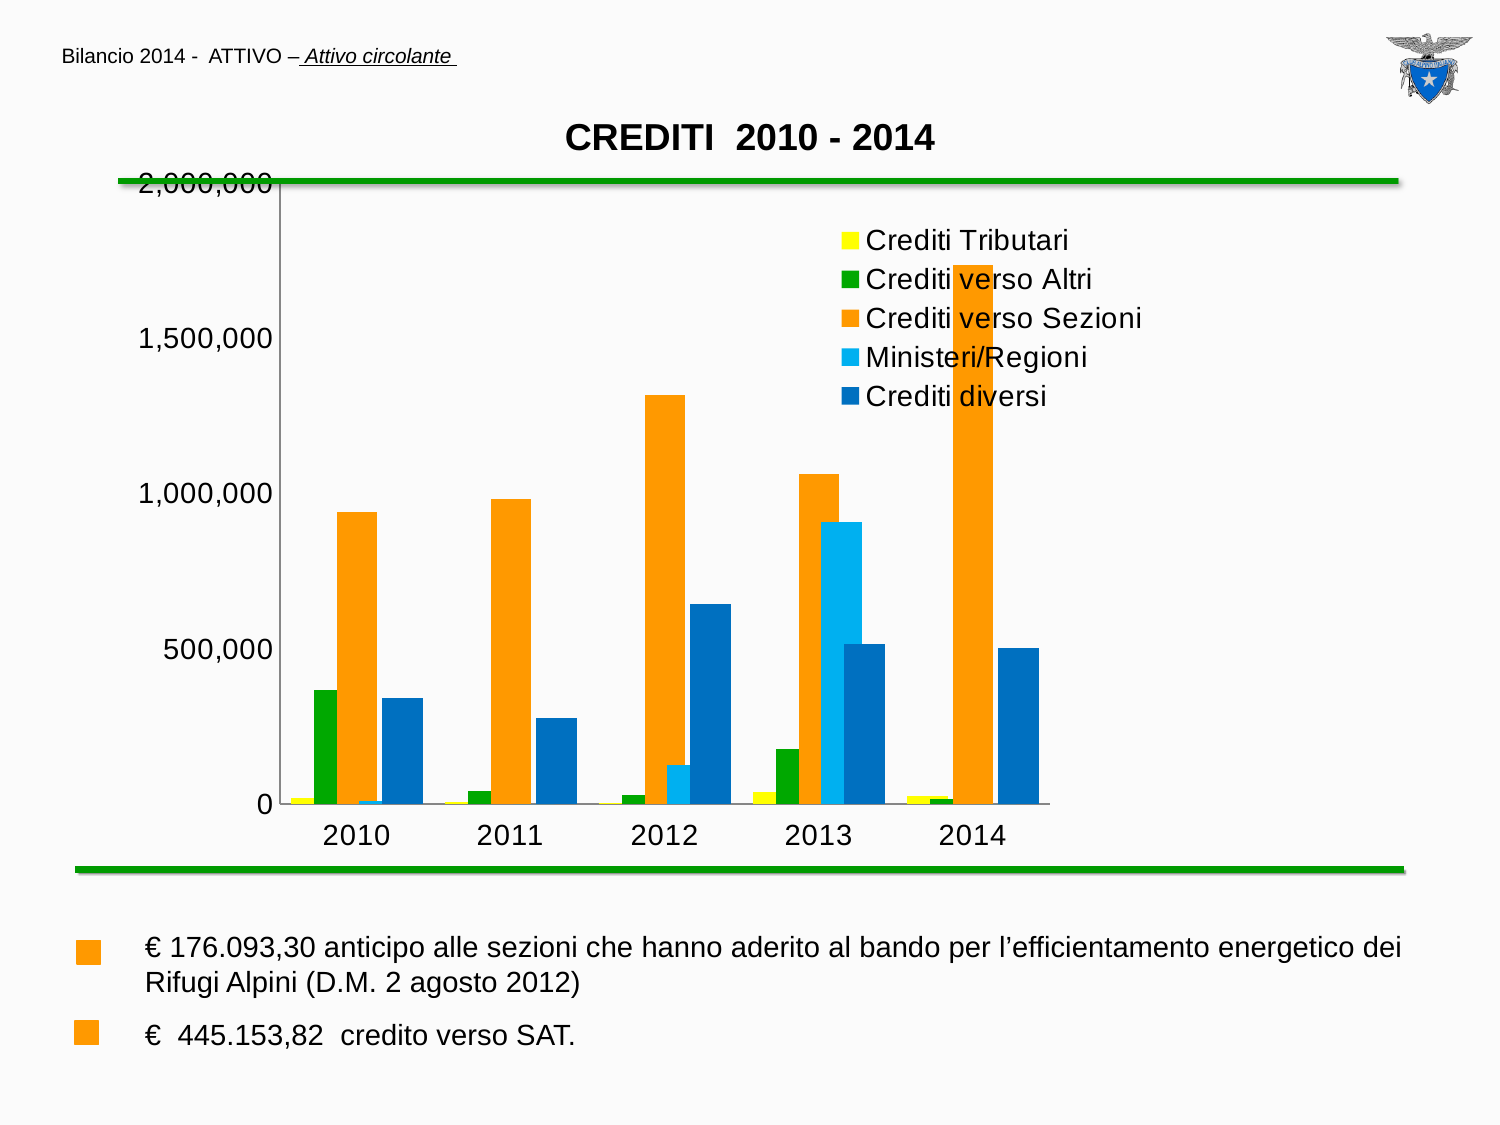

Bilancio 2014 - ATTIVO – Attivo circolante
CREDITI 2010 - 2014
### Chart
| Category | Crediti Tributari | Crediti verso Altri | Crediti verso Sezioni | Ministeri/Regioni | Crediti diversi |
|---|---|---|---|---|---|
| 2010 | 19795.24 | 368554.78 | 942497.289999998 | 9500.0 | 343128.03 |
| 2011 | 8350.01 | 41253.48 | 984273.0 | 0.0 | 276307.0 |
| 2012 | 3215.68 | 28835.47 | 1316916.6 | 125000.0 | 645433.73 |
| 2013 | 40587.32 | 176116.16 | 1064295.65 | 910140.0 | 515764.35 |
| 2014 | 24585.38 | 15964.82 | 1736628.41 | 0.0 | 502328.48 |
€ 176.093,30 anticipo alle sezioni che hanno aderito al bando per l’efficientamento energetico dei Rifugi Alpini (D.M. 2 agosto 2012)
€ 445.153,82 credito verso SAT.